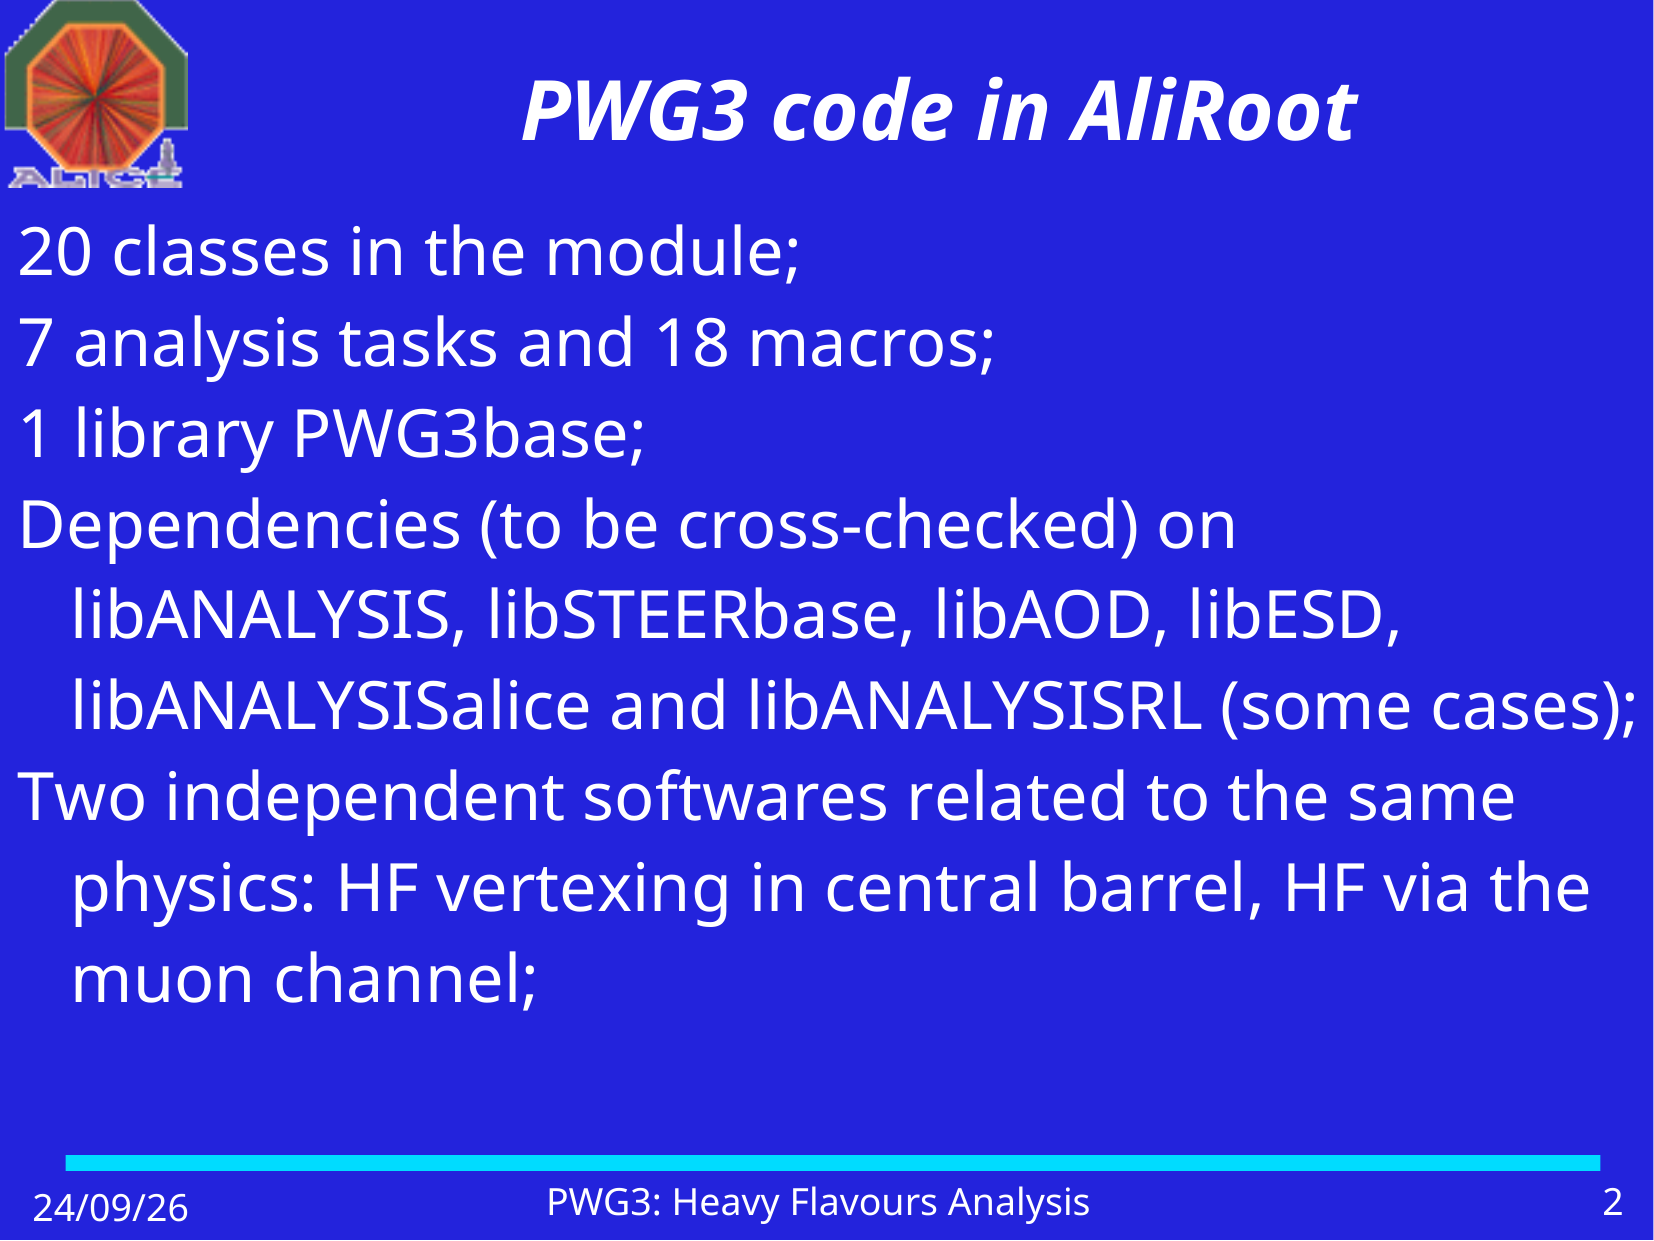

# PWG3 code in AliRoot
20 classes in the module;
7 analysis tasks and 18 macros;
1 library PWG3base;
Dependencies (to be cross-checked) on libANALYSIS, libSTEERbase, libAOD, libESD, libANALYSISalice and libANALYSISRL (some cases);
Two independent softwares related to the same physics: HF vertexing in central barrel, HF via the muon channel;